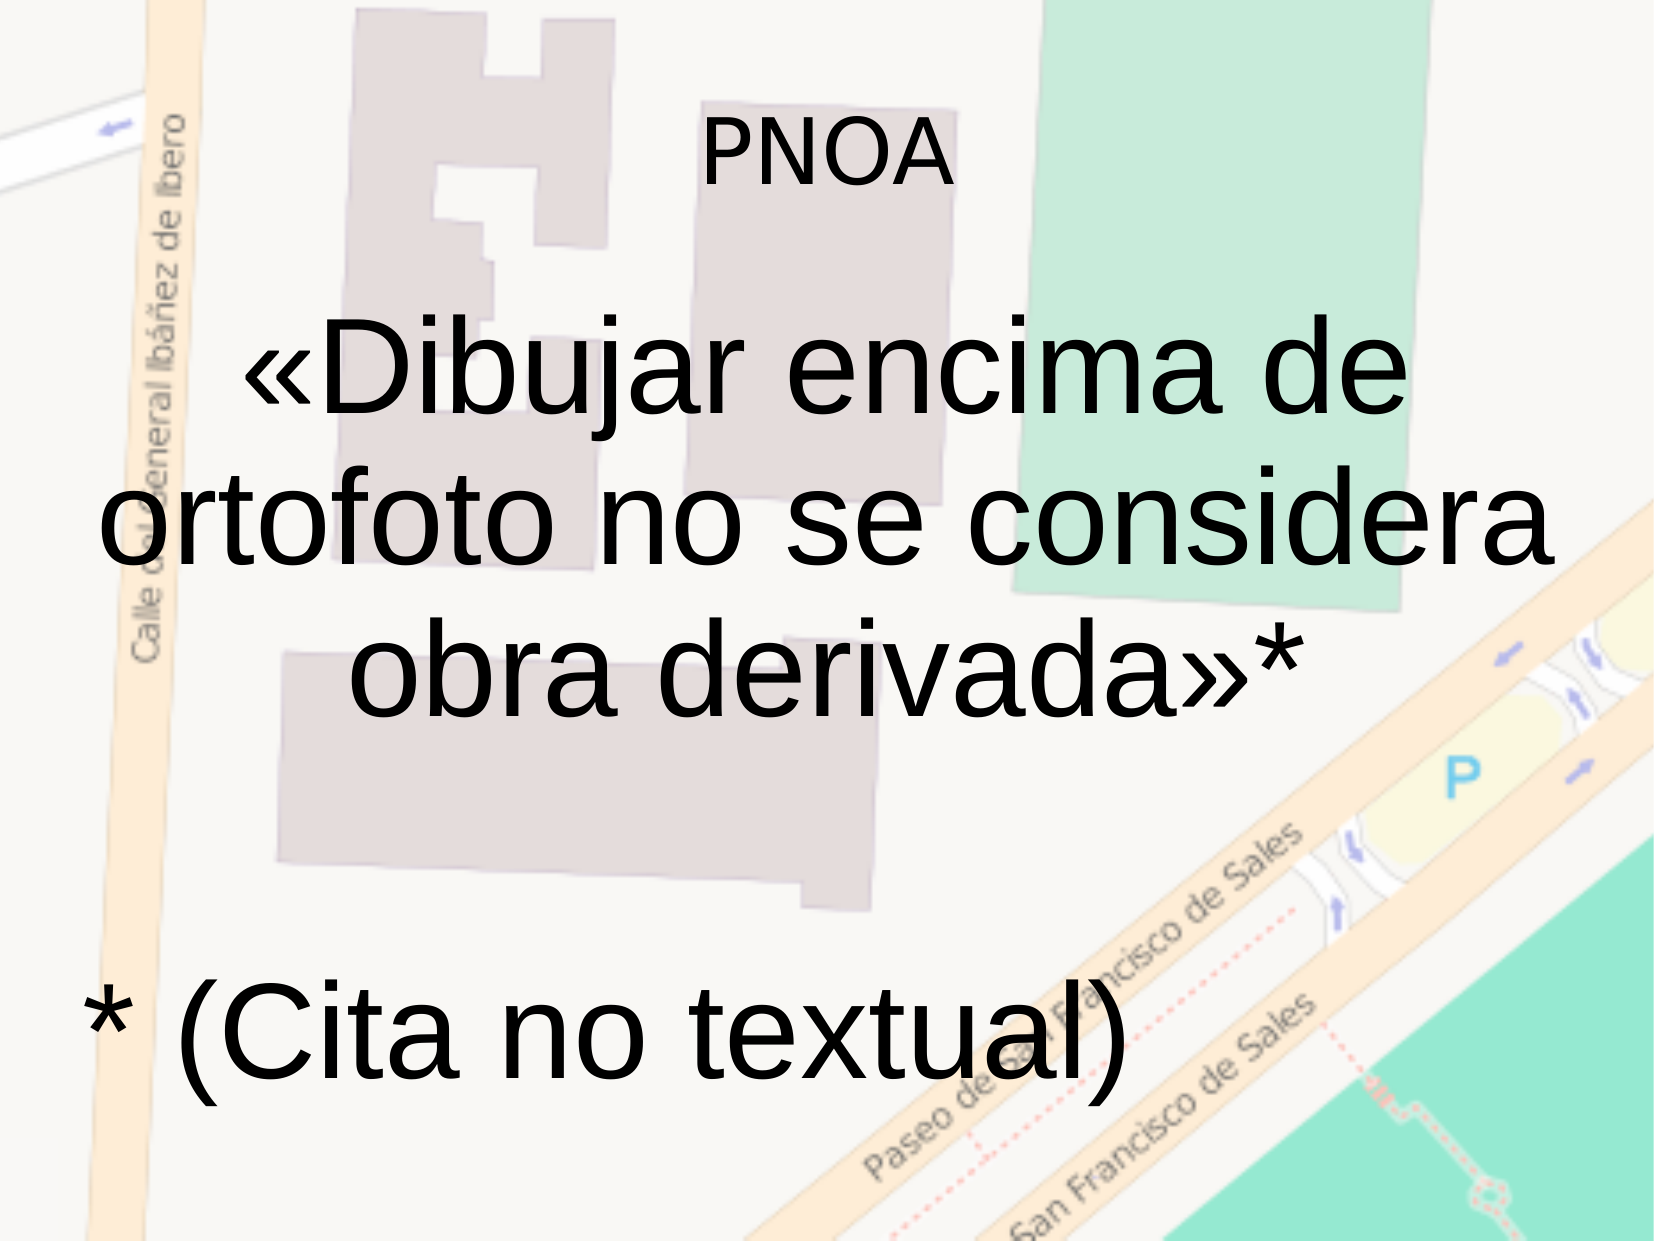

# PNOA
«Dibujar encima de ortofoto no se considera obra derivada»*
* (Cita no textual)